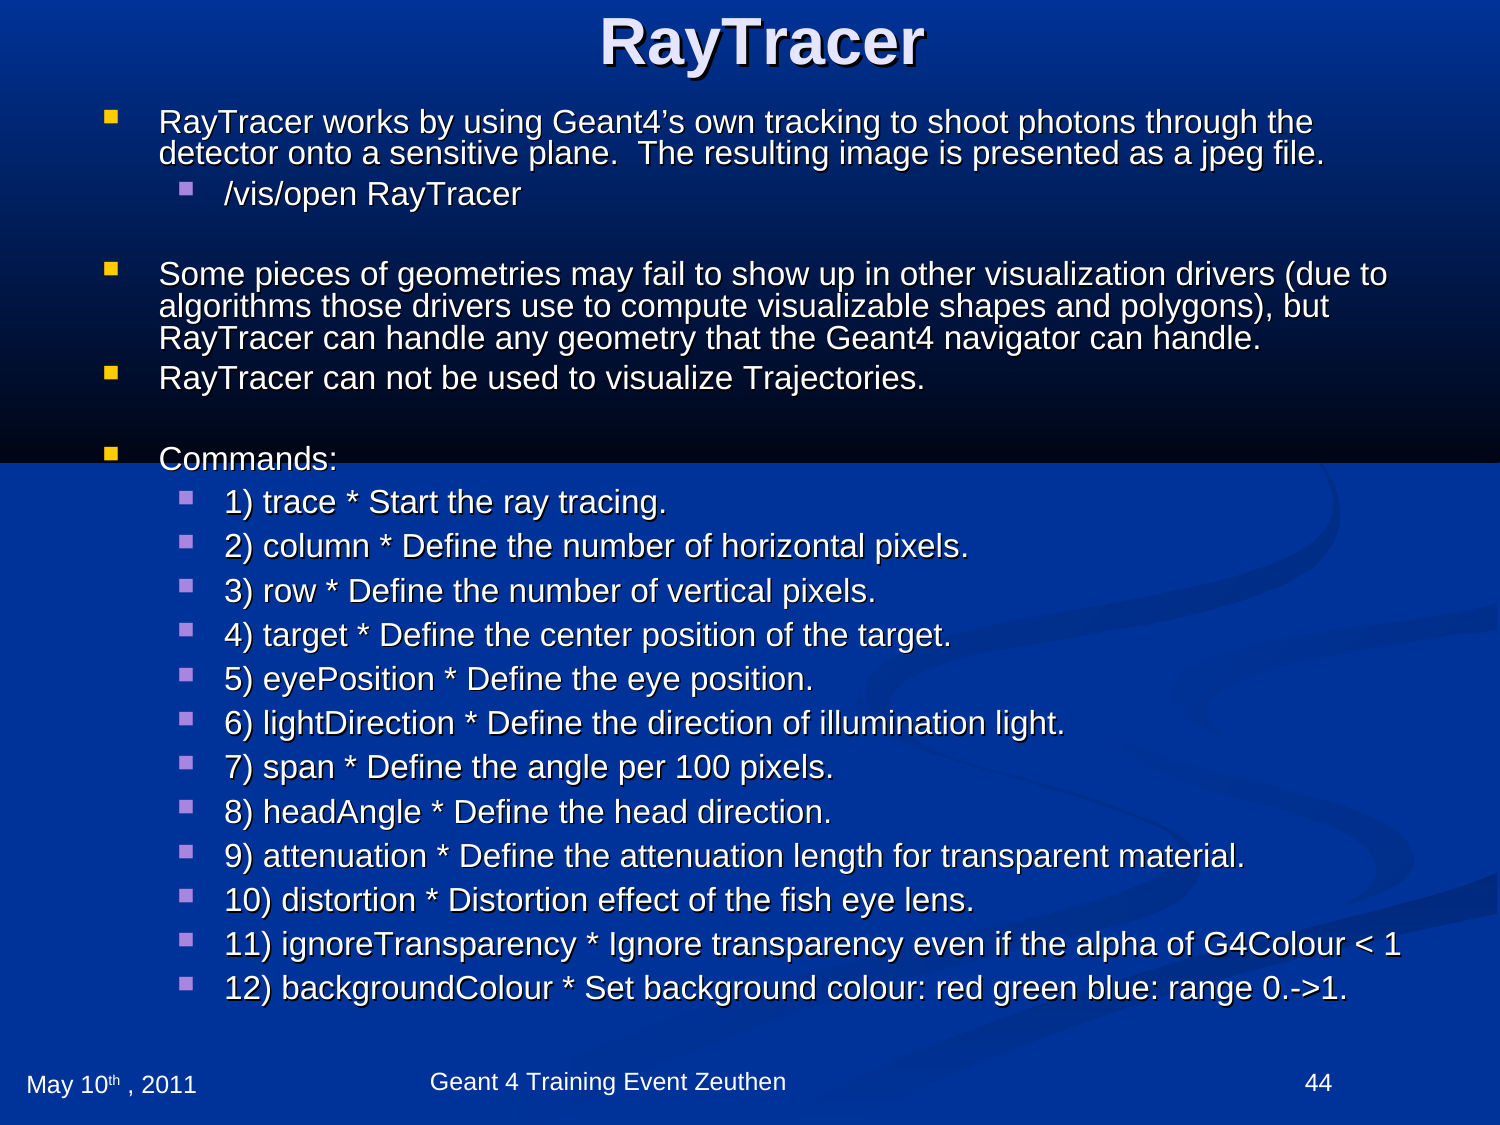

# RayTracer
RayTracer works by using Geant4’s own tracking to shoot photons through the detector onto a sensitive plane. The resulting image is presented as a jpeg file.
/vis/open RayTracer
Some pieces of geometries may fail to show up in other visualization drivers (due to algorithms those drivers use to compute visualizable shapes and polygons), but RayTracer can handle any geometry that the Geant4 navigator can handle.
RayTracer can not be used to visualize Trajectories.
Commands:
1) trace * Start the ray tracing.
2) column * Define the number of horizontal pixels.
3) row * Define the number of vertical pixels.
4) target * Define the center position of the target.
5) eyePosition * Define the eye position.
6) lightDirection * Define the direction of illumination light.
7) span * Define the angle per 100 pixels.
8) headAngle * Define the head direction.
9) attenuation * Define the attenuation length for transparent material.
10) distortion * Distortion effect of the fish eye lens.
11) ignoreTransparency * Ignore transparency even if the alpha of G4Colour < 1
12) backgroundColour * Set background colour: red green blue: range 0.->1.
Introduction to Geant4 Visualization J. Perl
10 January 2011
44